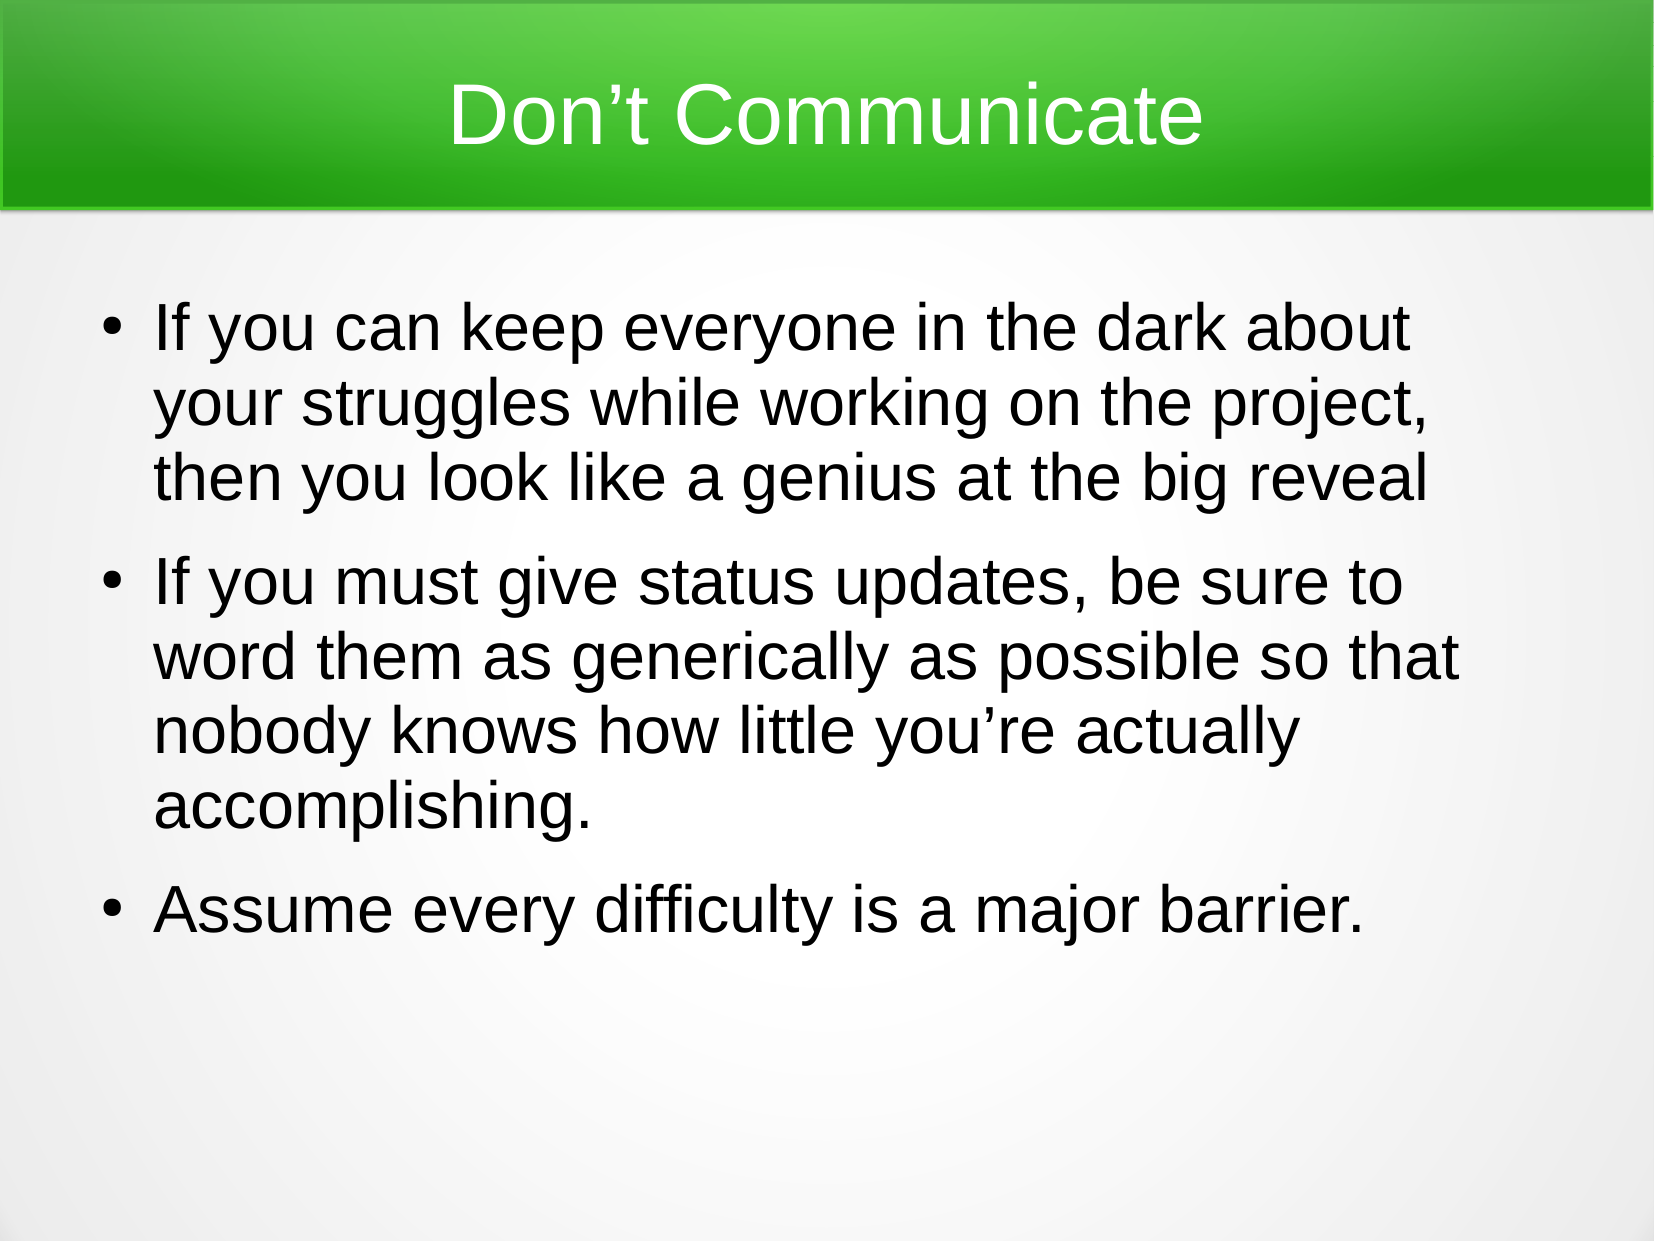

# Don’t Communicate
If you can keep everyone in the dark about your struggles while working on the project, then you look like a genius at the big reveal
If you must give status updates, be sure to word them as generically as possible so that nobody knows how little you’re actually accomplishing.
Assume every difficulty is a major barrier.